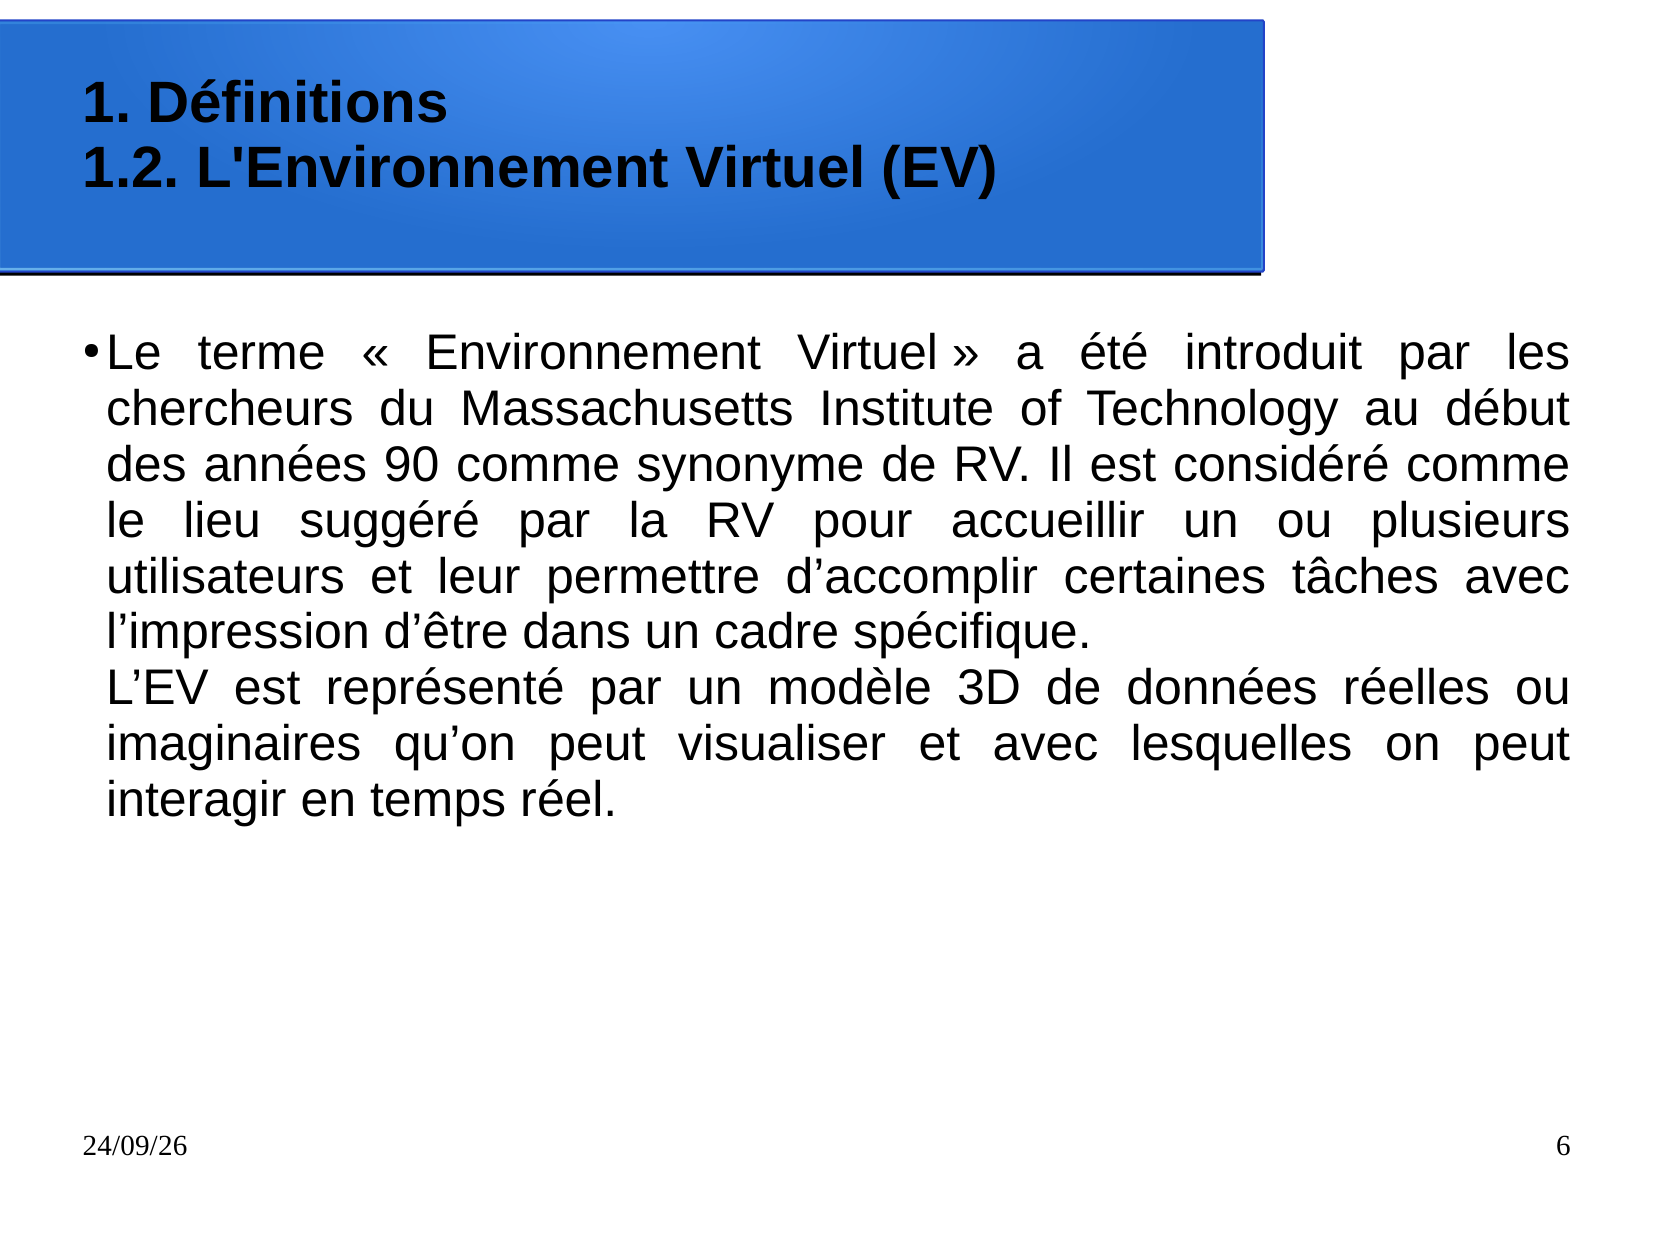

# 1. Définitions 1.2. L'Environnement Virtuel (EV)
Le terme « Environnement Virtuel » a été introduit par les chercheurs du Massachusetts Institute of Technology au début des années 90 comme synonyme de RV. Il est considéré comme le lieu suggéré par la RV pour accueillir un ou plusieurs utilisateurs et leur permettre d’accomplir certaines tâches avec l’impression d’être dans un cadre spécifique.
L’EV est représenté par un modèle 3D de données réelles ou imaginaires qu’on peut visualiser et avec lesquelles on peut interagir en temps réel.
6